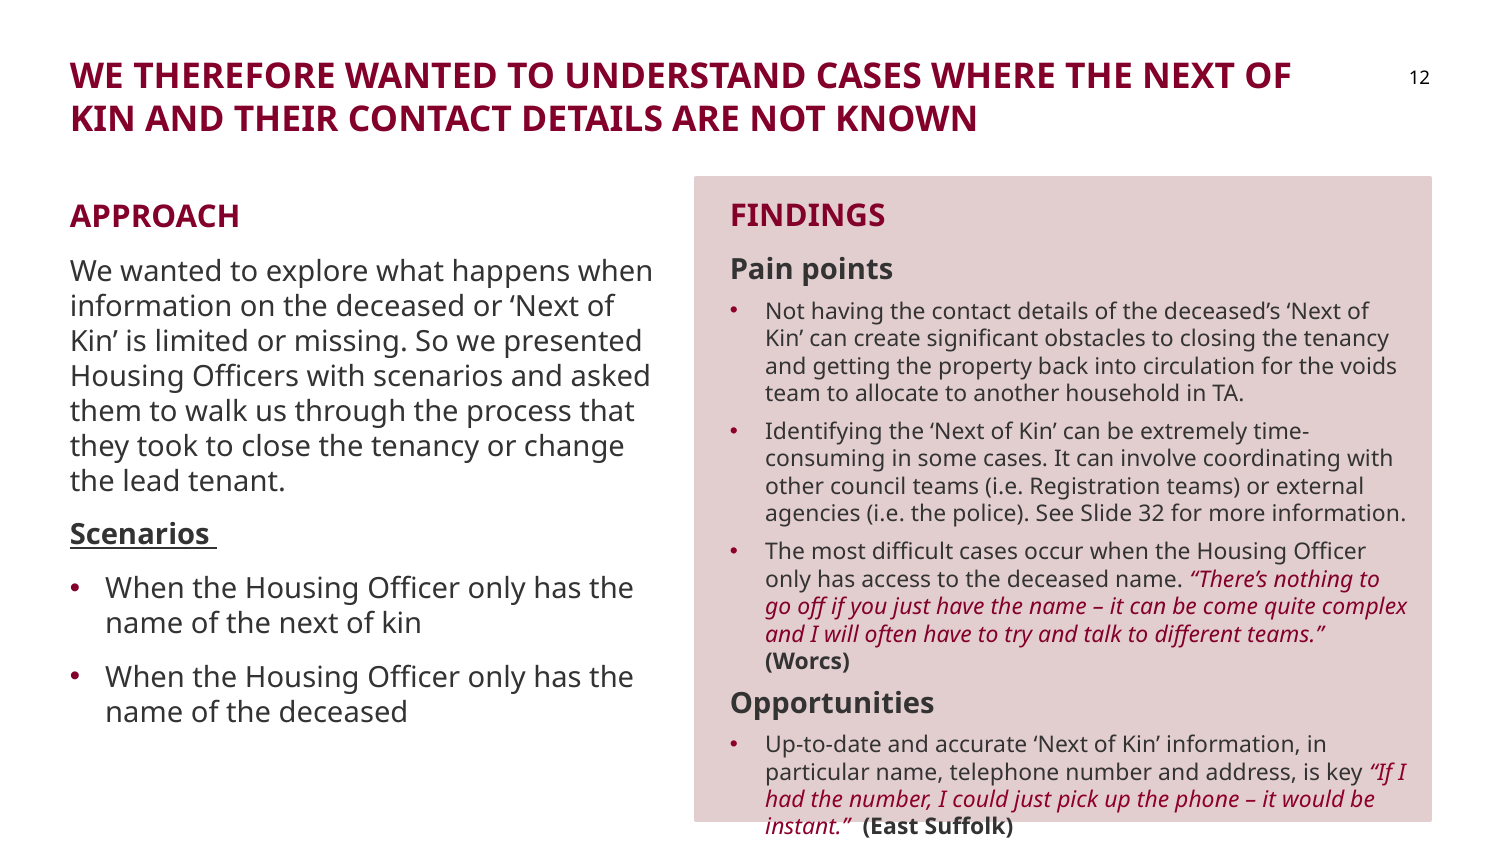

# WE THEREFORE WANTED TO UNDERSTAND CASES WHERE THE NEXT OF KIN AND THEIR CONTACT DETAILS ARE NOT KNOWN
FINDINGS
Pain points
Not having the contact details of the deceased’s ‘Next of Kin’ can create significant obstacles to closing the tenancy and getting the property back into circulation for the voids team to allocate to another household in TA.
Identifying the ‘Next of Kin’ can be extremely time-consuming in some cases. It can involve coordinating with other council teams (i.e. Registration teams) or external agencies (i.e. the police). See Slide 32 for more information.
The most difficult cases occur when the Housing Officer only has access to the deceased name. “There’s nothing to go off if you just have the name – it can be come quite complex and I will often have to try and talk to different teams.” (Worcs)
Opportunities
Up-to-date and accurate ‘Next of Kin’ information, in particular name, telephone number and address, is key “If I had the number, I could just pick up the phone – it would be instant.” (East Suffolk)
APPROACH
We wanted to explore what happens when information on the deceased or ‘Next of Kin’ is limited or missing. So we presented Housing Officers with scenarios and asked them to walk us through the process that they took to close the tenancy or change the lead tenant.
Scenarios
When the Housing Officer only has the name of the next of kin
When the Housing Officer only has the name of the deceased